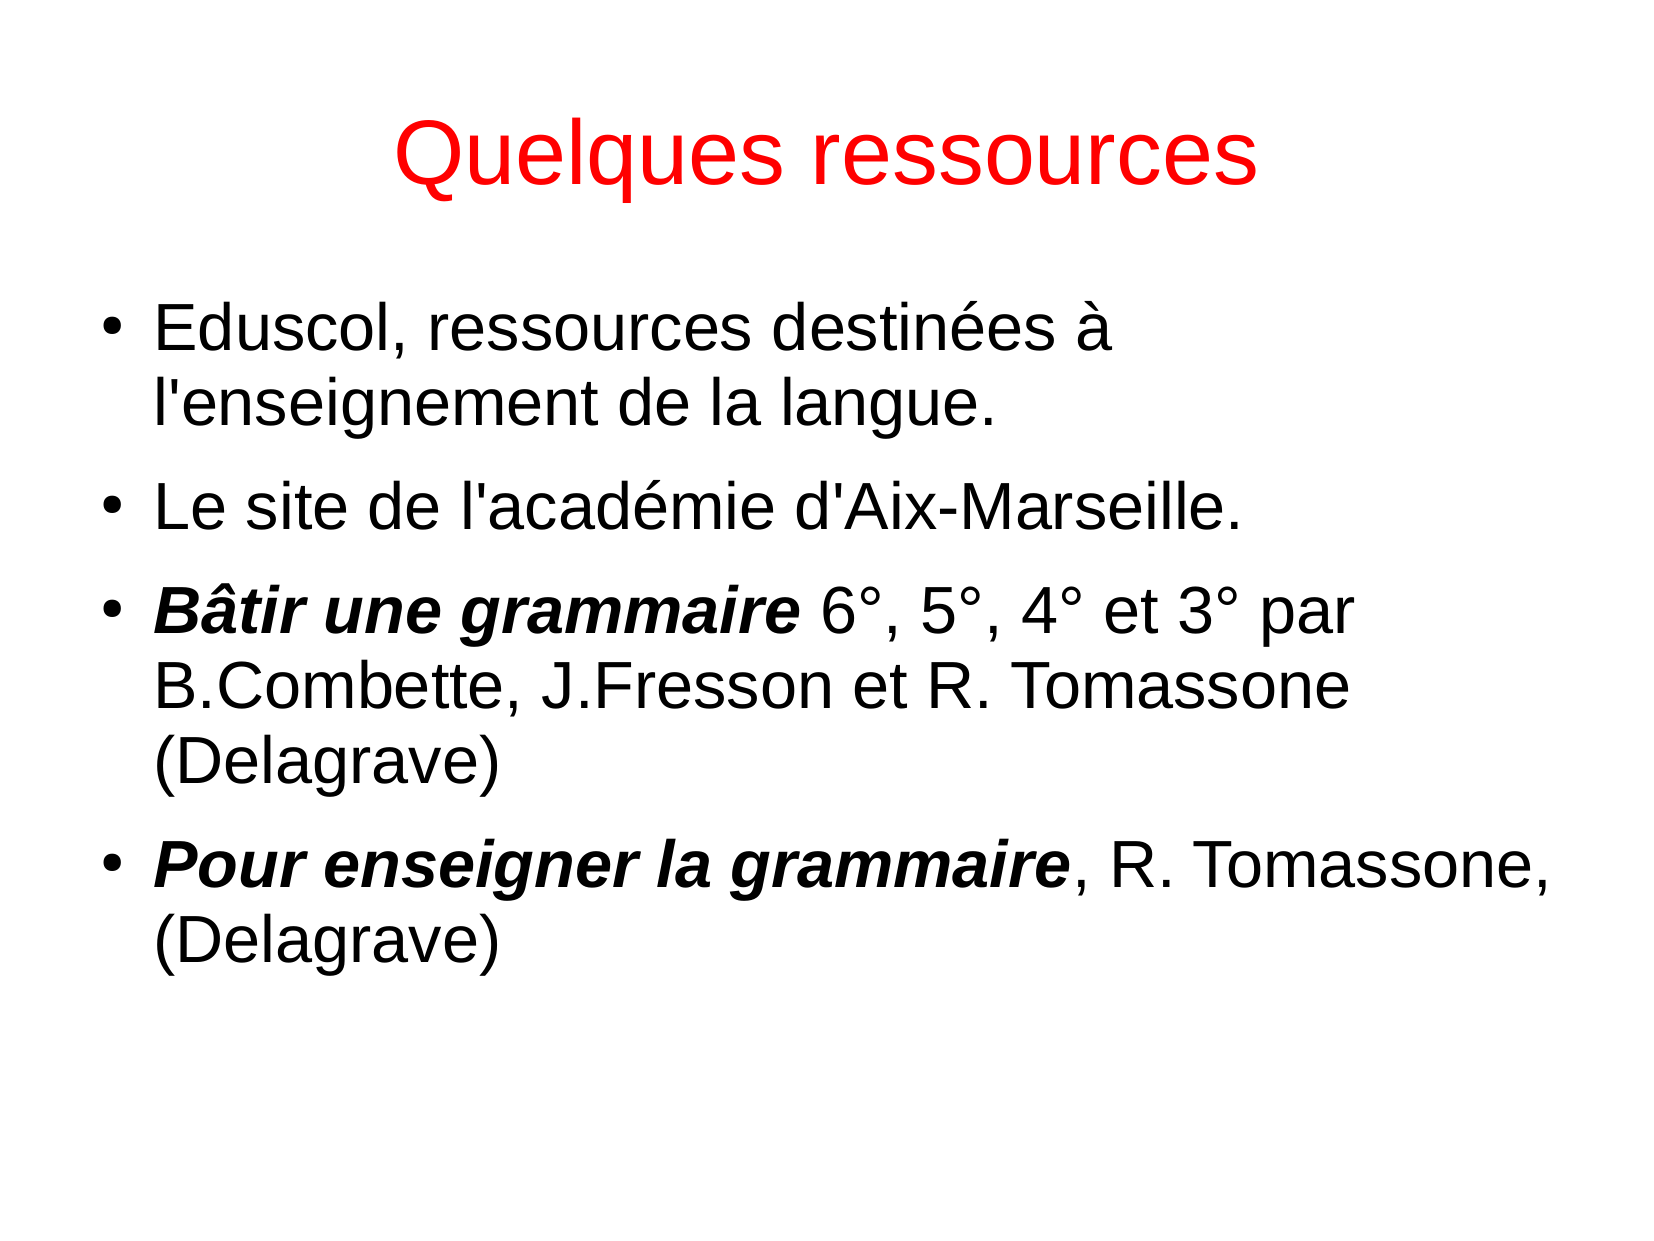

# Quelques ressources
Eduscol, ressources destinées à l'enseignement de la langue.
Le site de l'académie d'Aix-Marseille.
Bâtir une grammaire 6°, 5°, 4° et 3° par B.Combette, J.Fresson et R. Tomassone (Delagrave)
Pour enseigner la grammaire, R. Tomassone, (Delagrave)